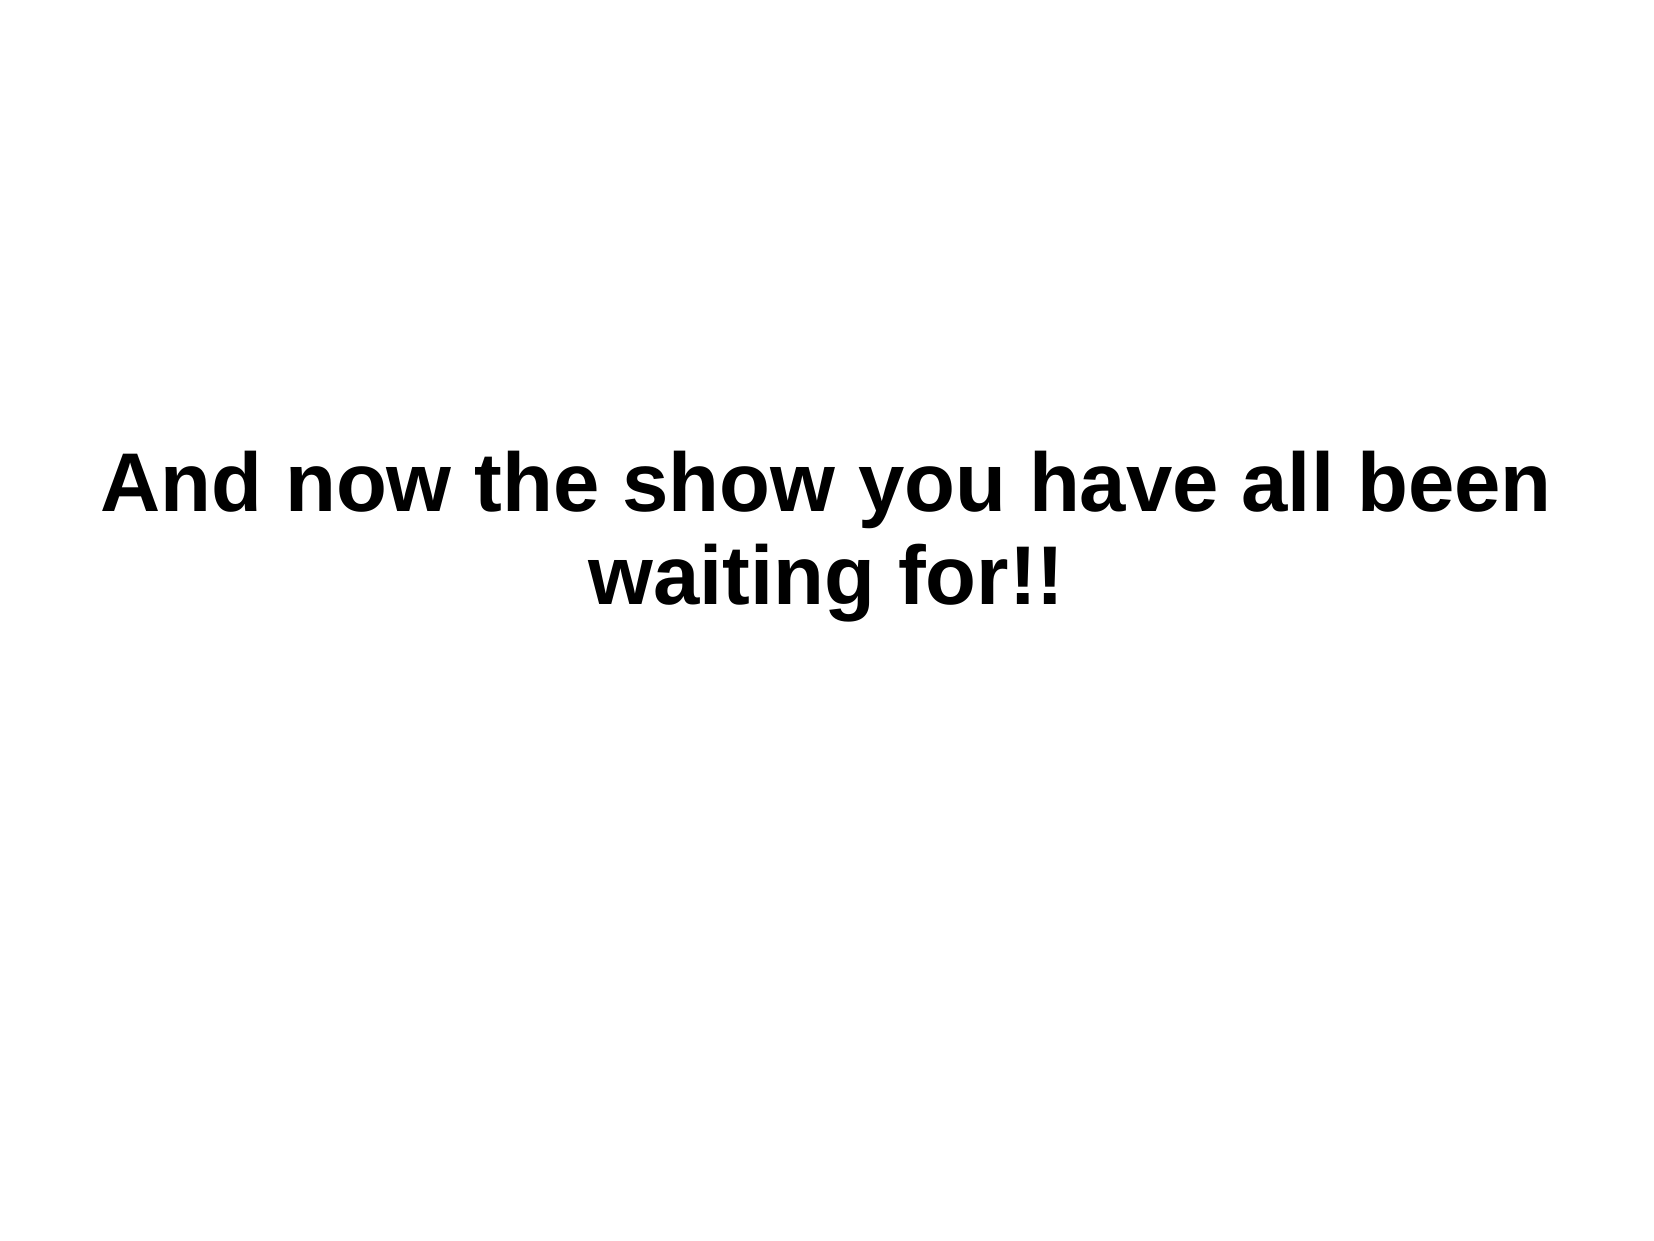

# And now the show you have all been waiting for!!